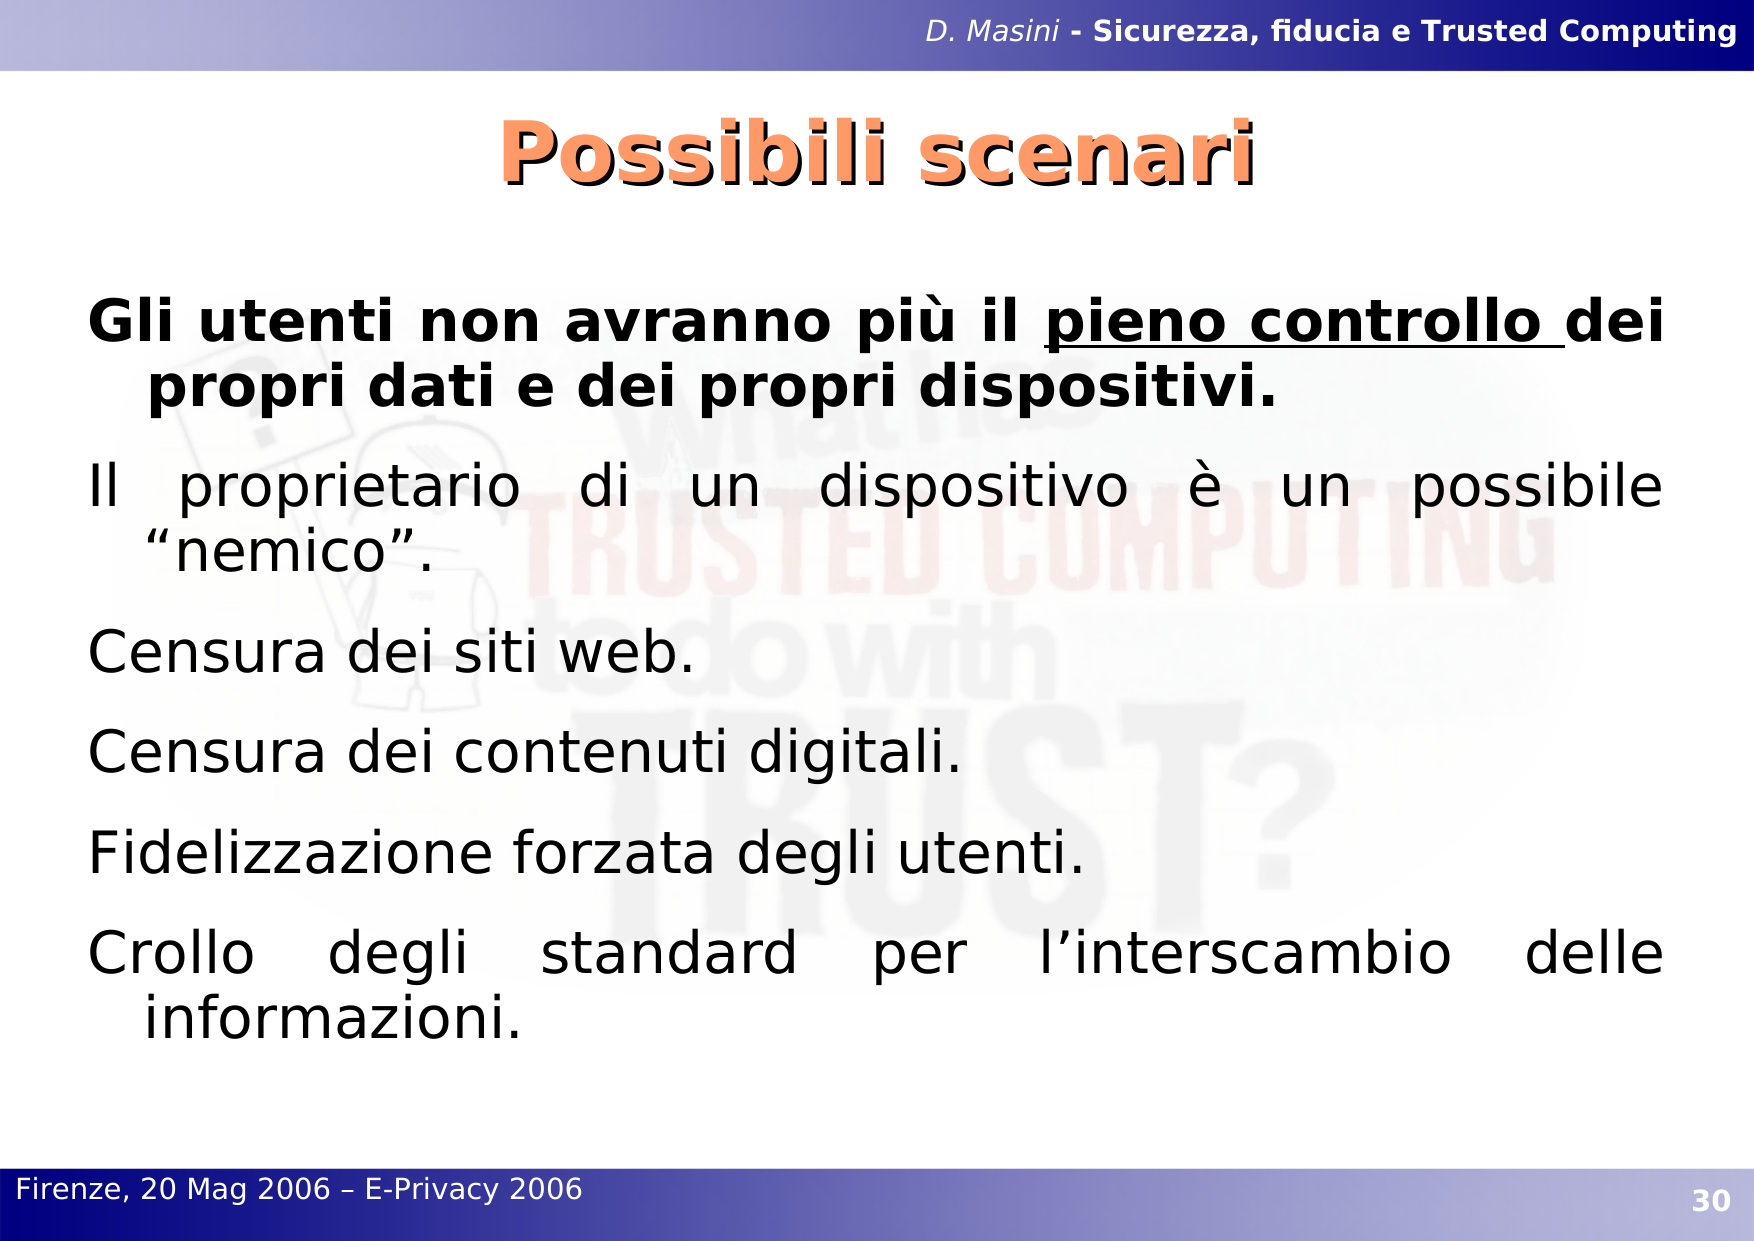

D. Masini - Sicurezza, fiducia e Trusted Computing
# Possibili scenari
Gli utenti non avranno più il pieno controllo dei propri dati e dei propri dispositivi.
Il proprietario di un dispositivo è un possibile “nemico”.
Censura dei siti web.
Censura dei contenuti digitali.
Fidelizzazione forzata degli utenti.
Crollo degli standard per l’interscambio delle informazioni.
Firenze, 20 Mag 2006 – E-Privacy 2006